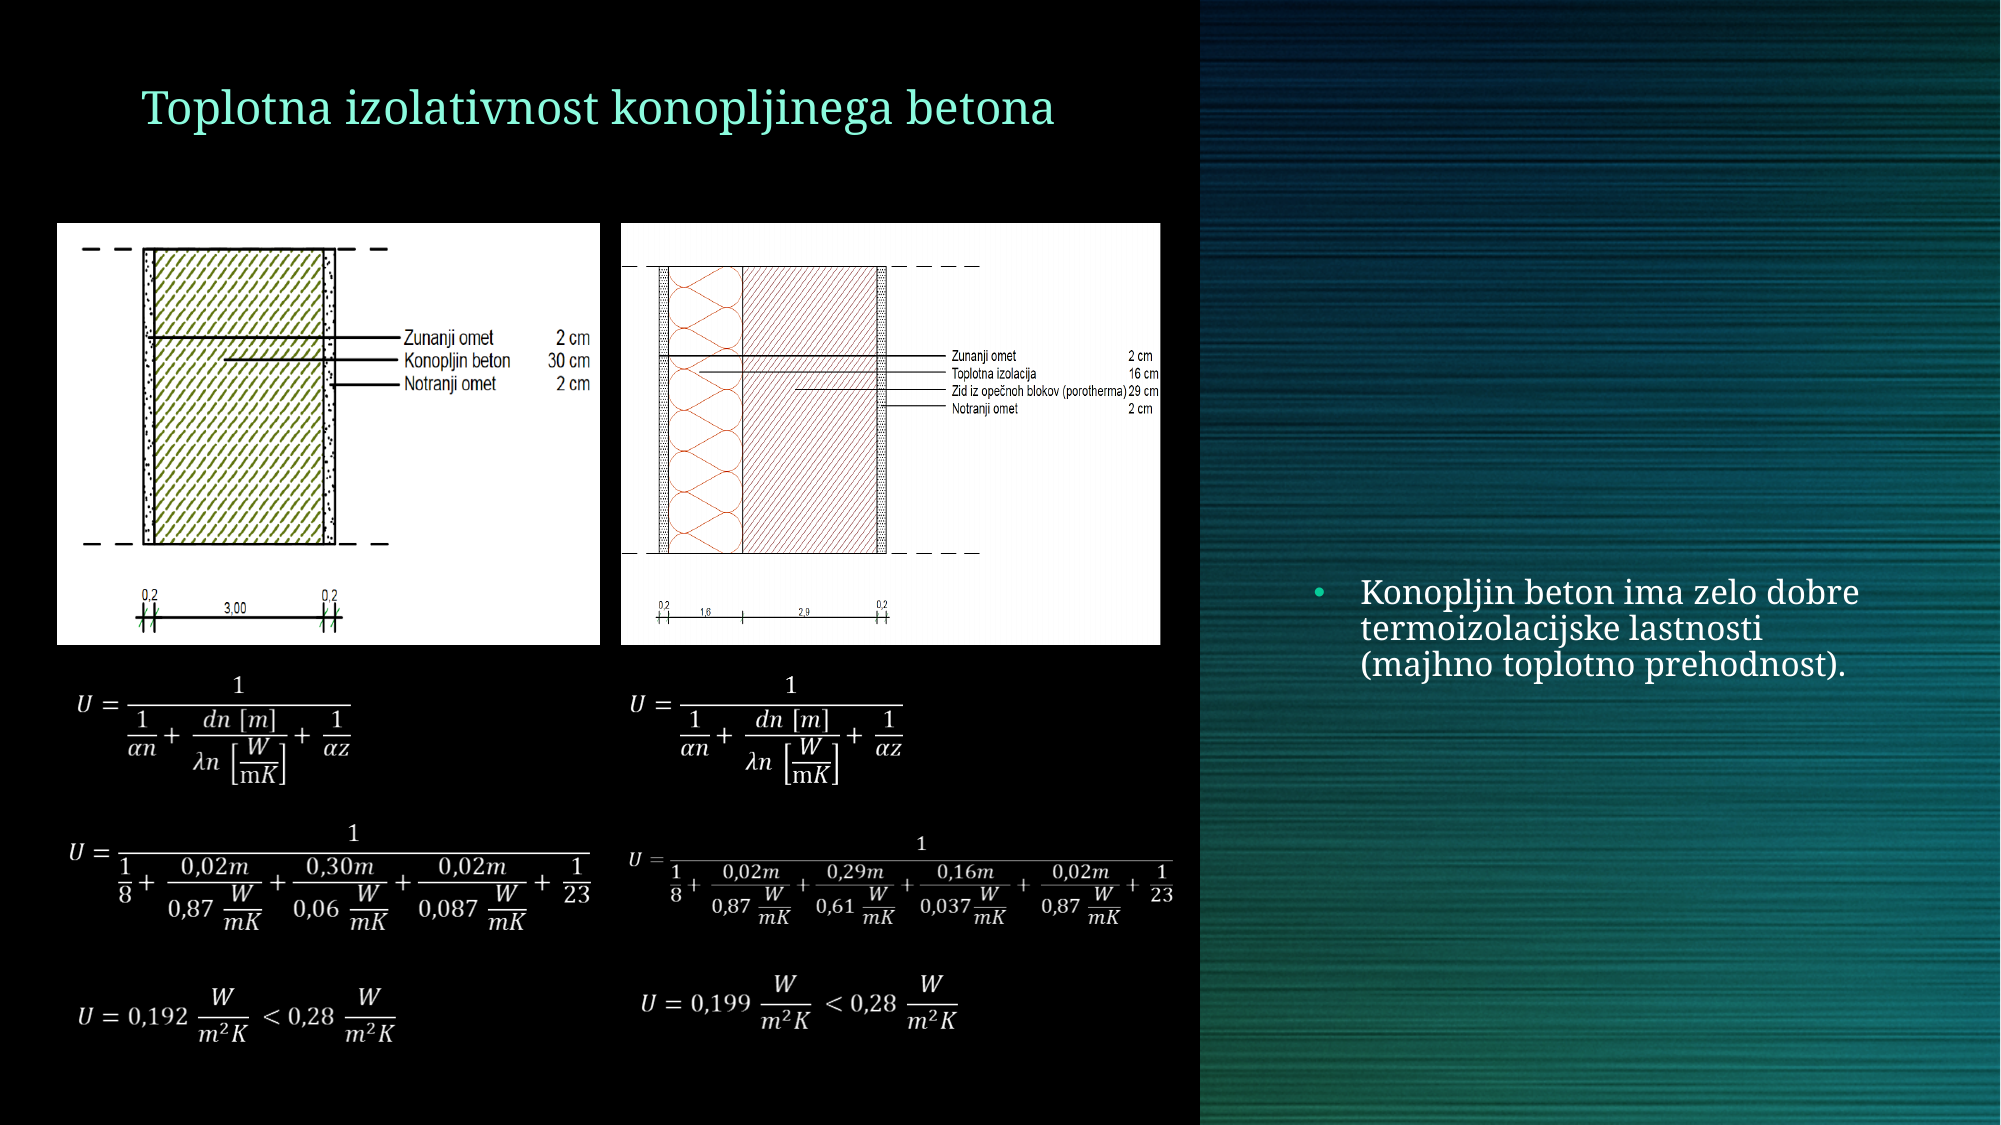

# Toplotna izolativnost konopljinega betona
Konopljin beton ima zelo dobre termoizolacijske lastnosti (majhno toplotno prehodnost).